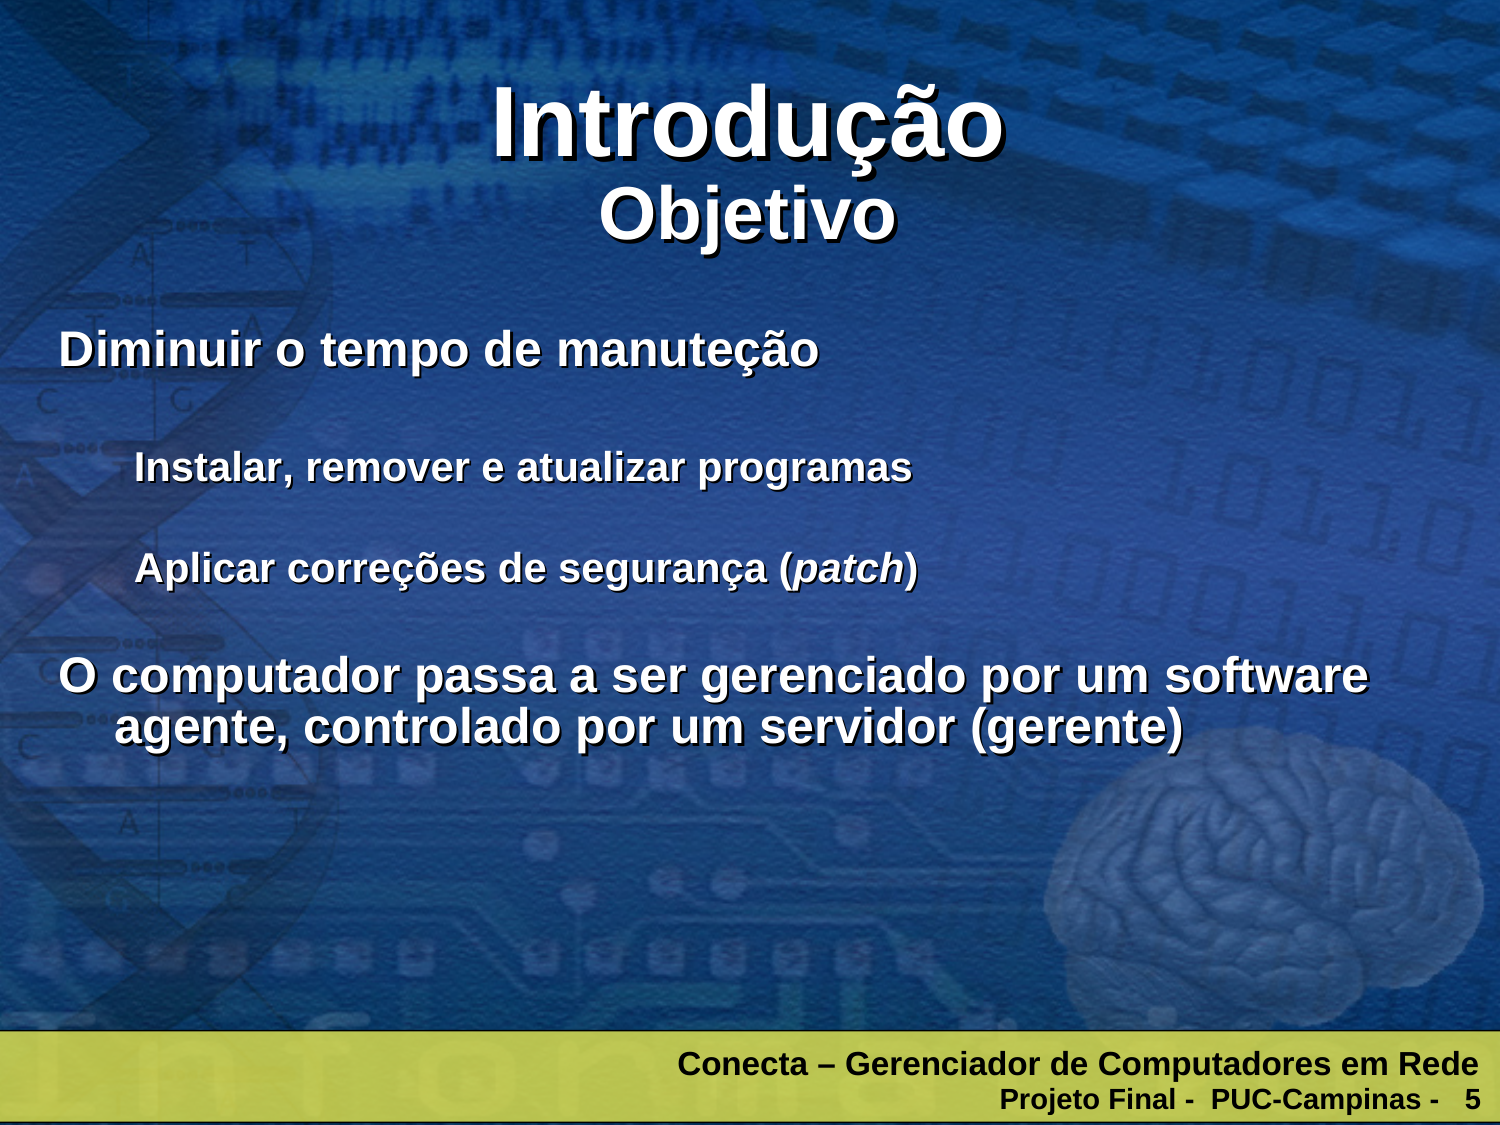

Introdução
Objetivo
#
Diminuir o tempo de manuteção
Instalar, remover e atualizar programas
Aplicar correções de segurança (patch)
O computador passa a ser gerenciado por um software agente, controlado por um servidor (gerente)